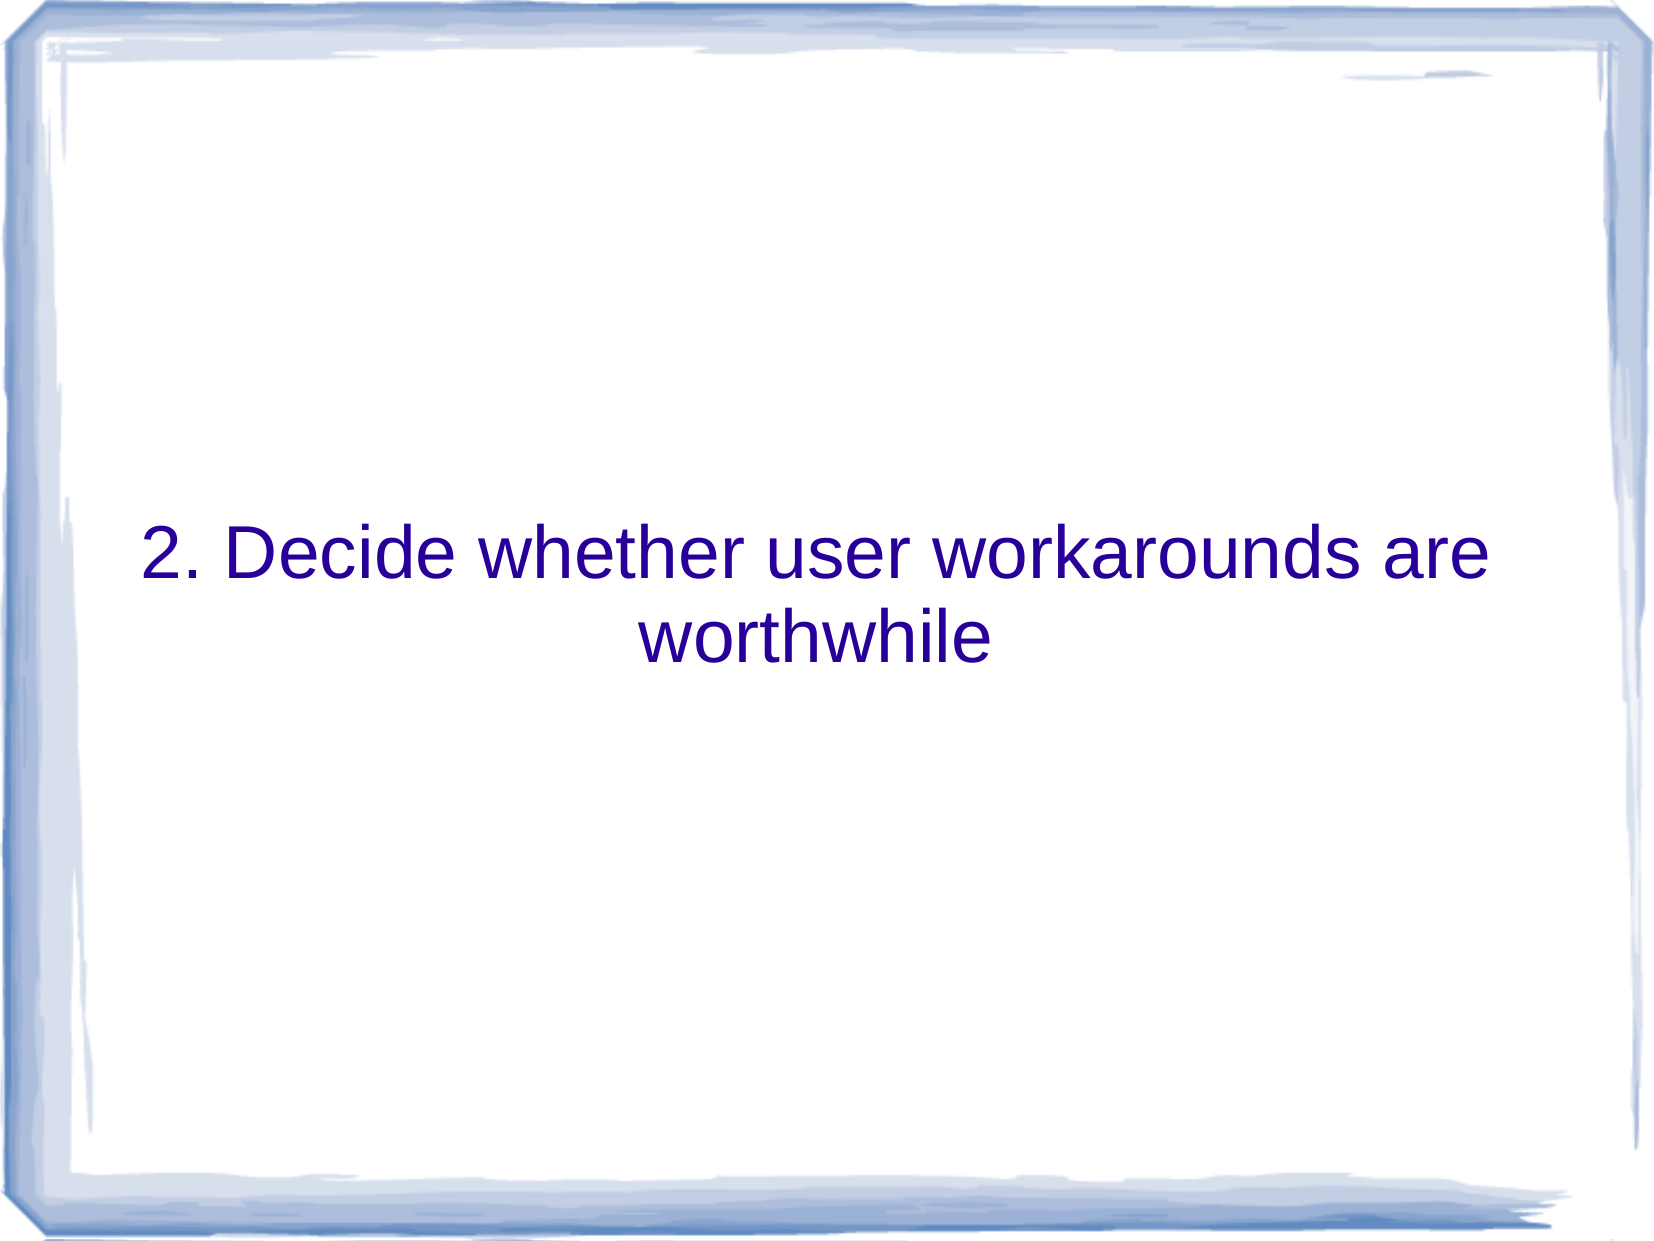

# 2. Decide whether user workarounds are worthwhile